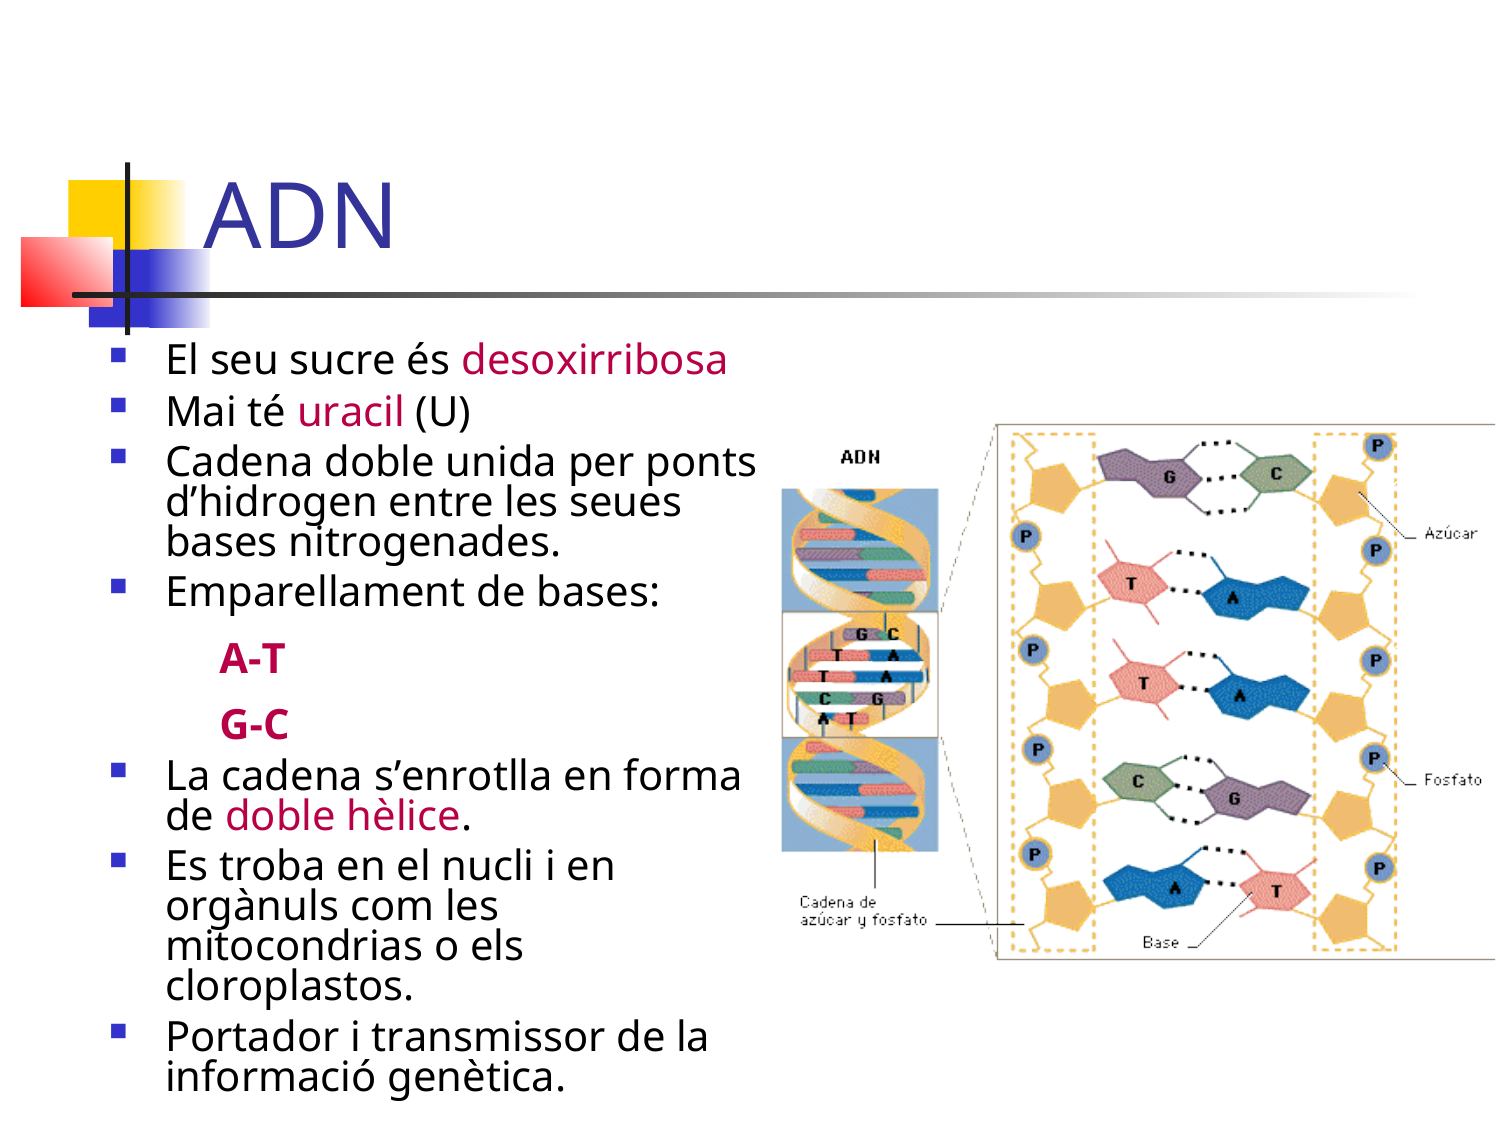

# ADN
El seu sucre és desoxirribosa
Mai té uracil (U)
Cadena doble unida per ponts d’hidrogen entre les seues bases nitrogenades.
Emparellament de bases:
 A-T
 G-C
La cadena s’enrotlla en forma de doble hèlice.
Es troba en el nucli i en orgànuls com les mitocondrias o els cloroplastos.
Portador i transmissor de la informació genètica.